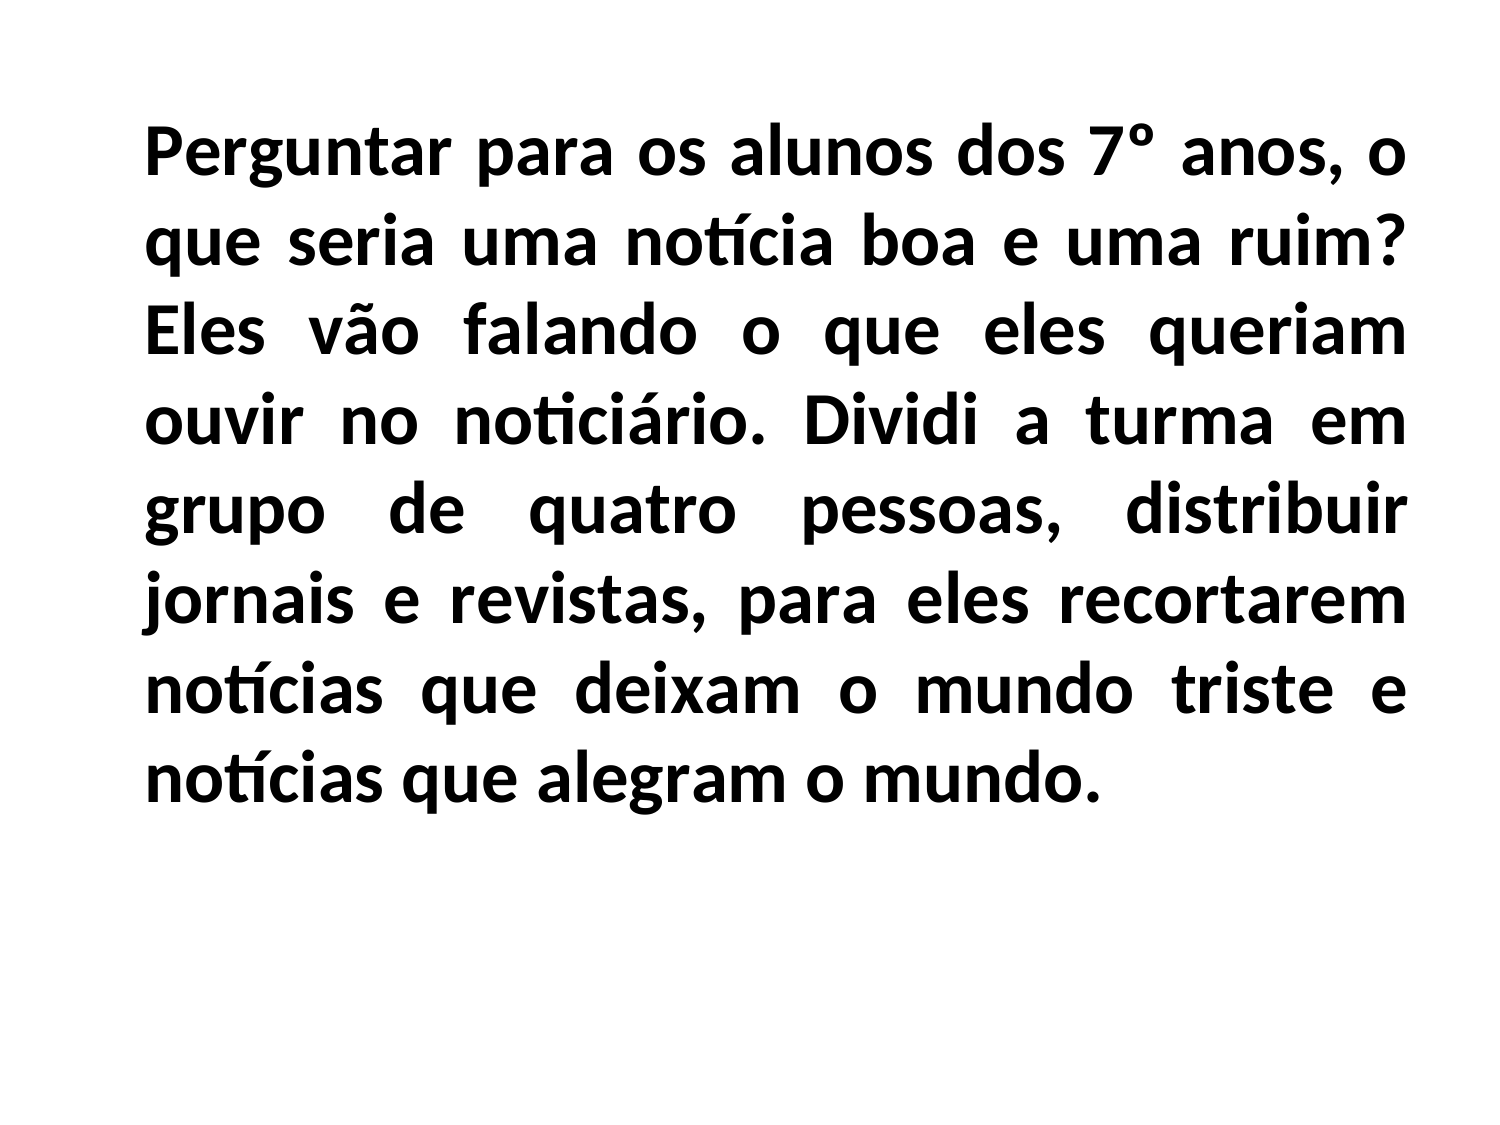

# Perguntar para os alunos dos 7º anos, o que seria uma notícia boa e uma ruim? Eles vão falando o que eles queriam ouvir no noticiário. Dividi a turma em grupo de quatro pessoas, distribuir jornais e revistas, para eles recortarem notícias que deixam o mundo triste e notícias que alegram o mundo.